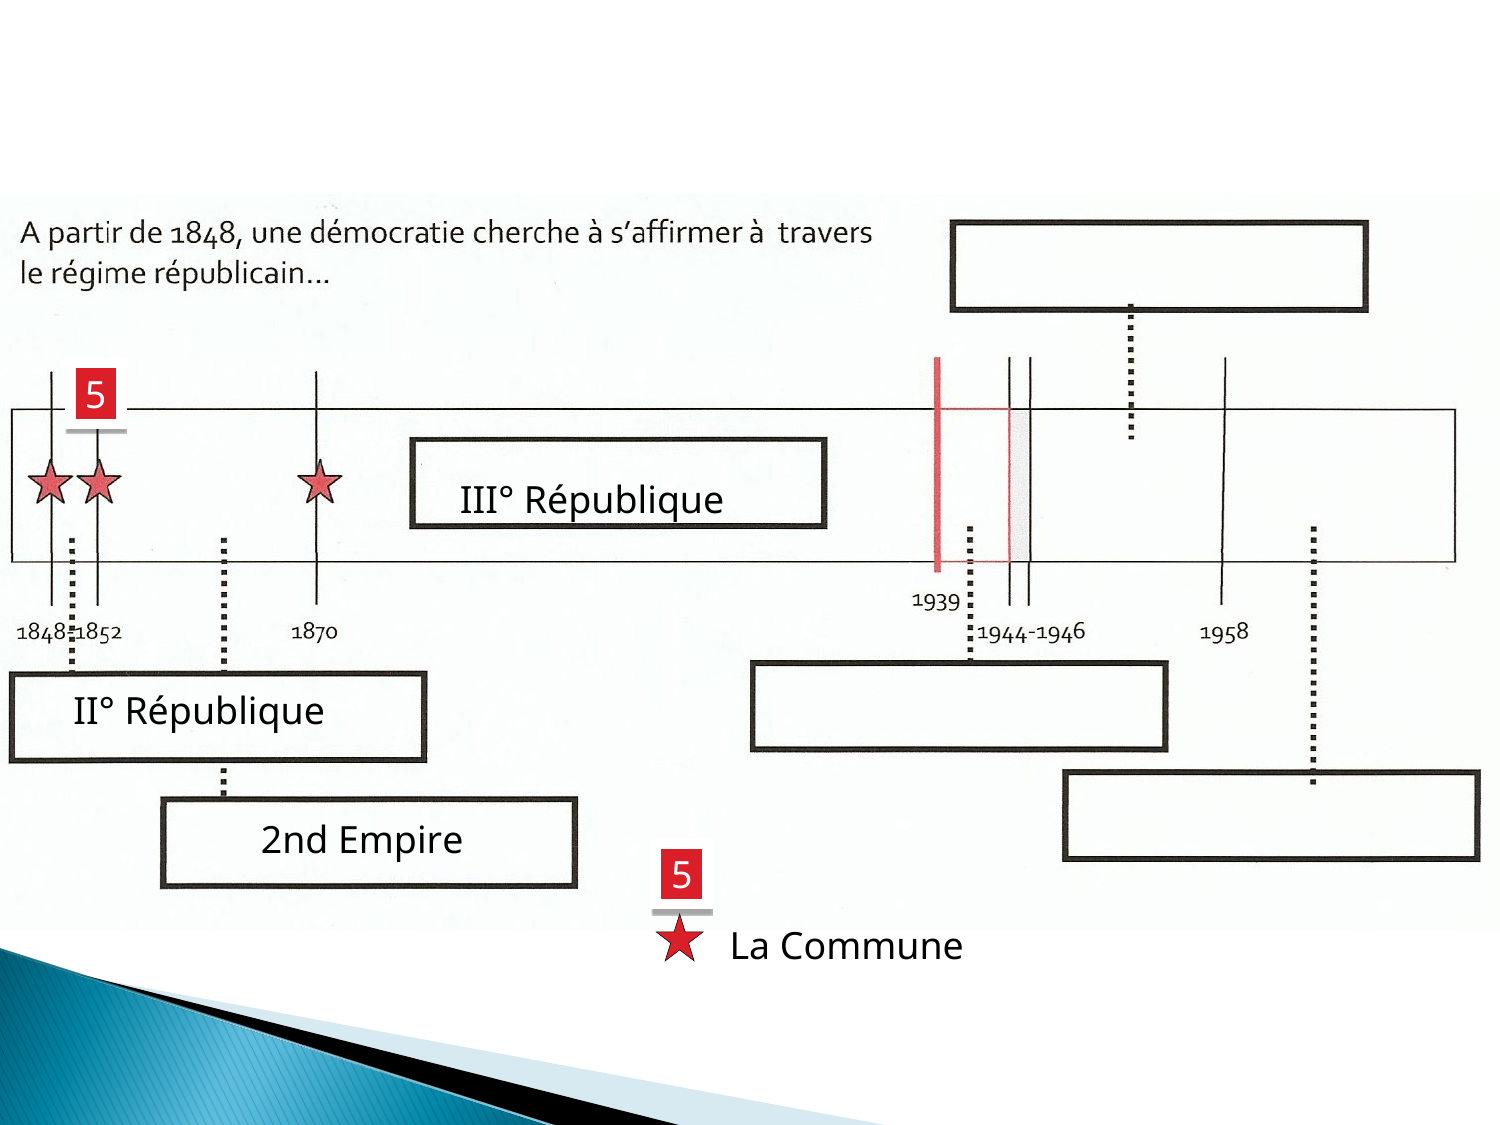

5
III° République
II° République
2nd Empire
5
La Commune